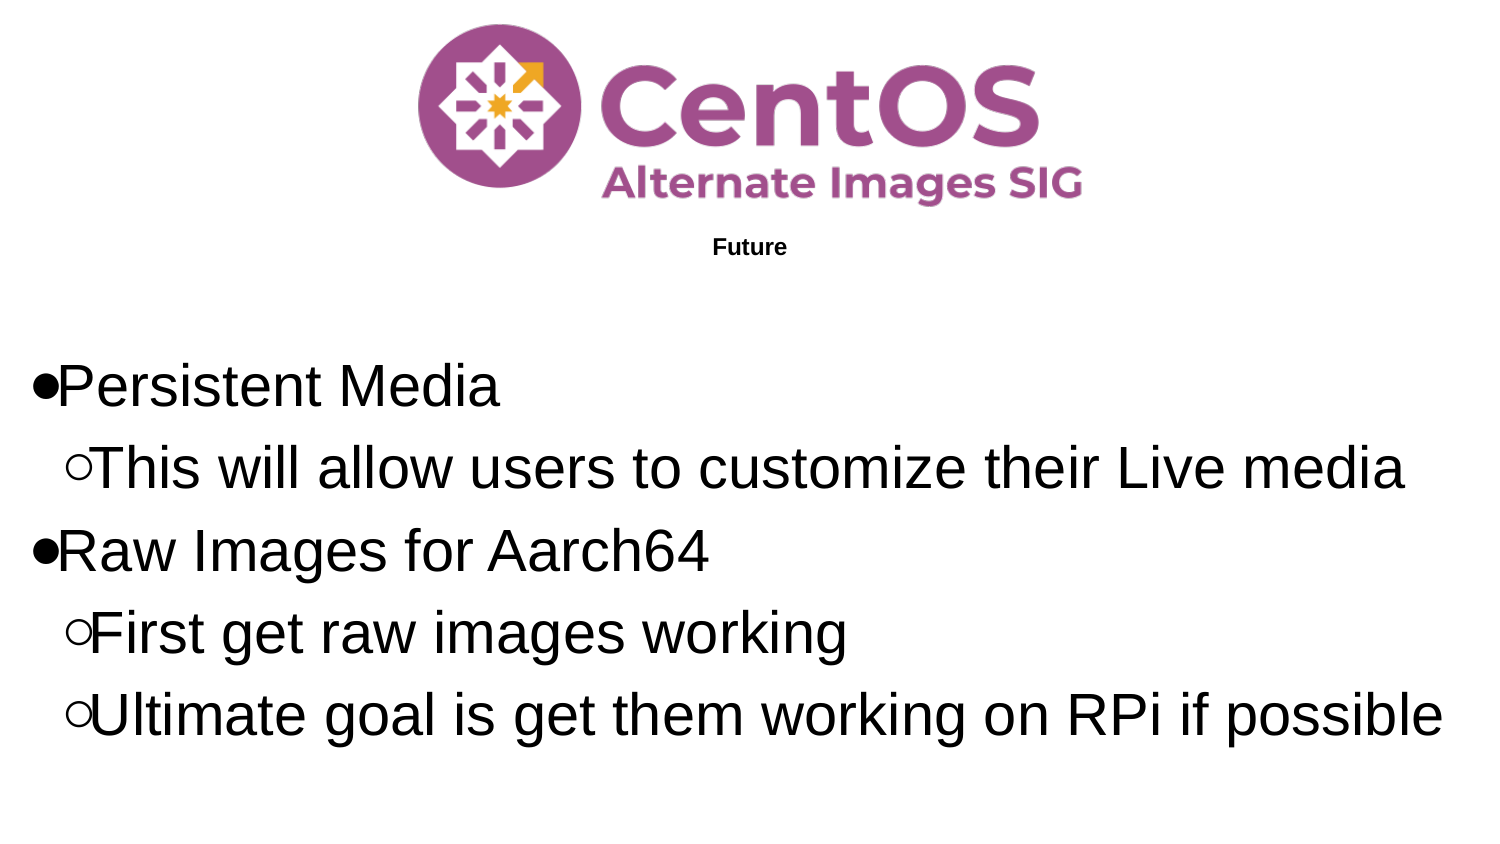

# Future
Persistent Media
This will allow users to customize their Live media
Raw Images for Aarch64
First get raw images working
Ultimate goal is get them working on RPi if possible